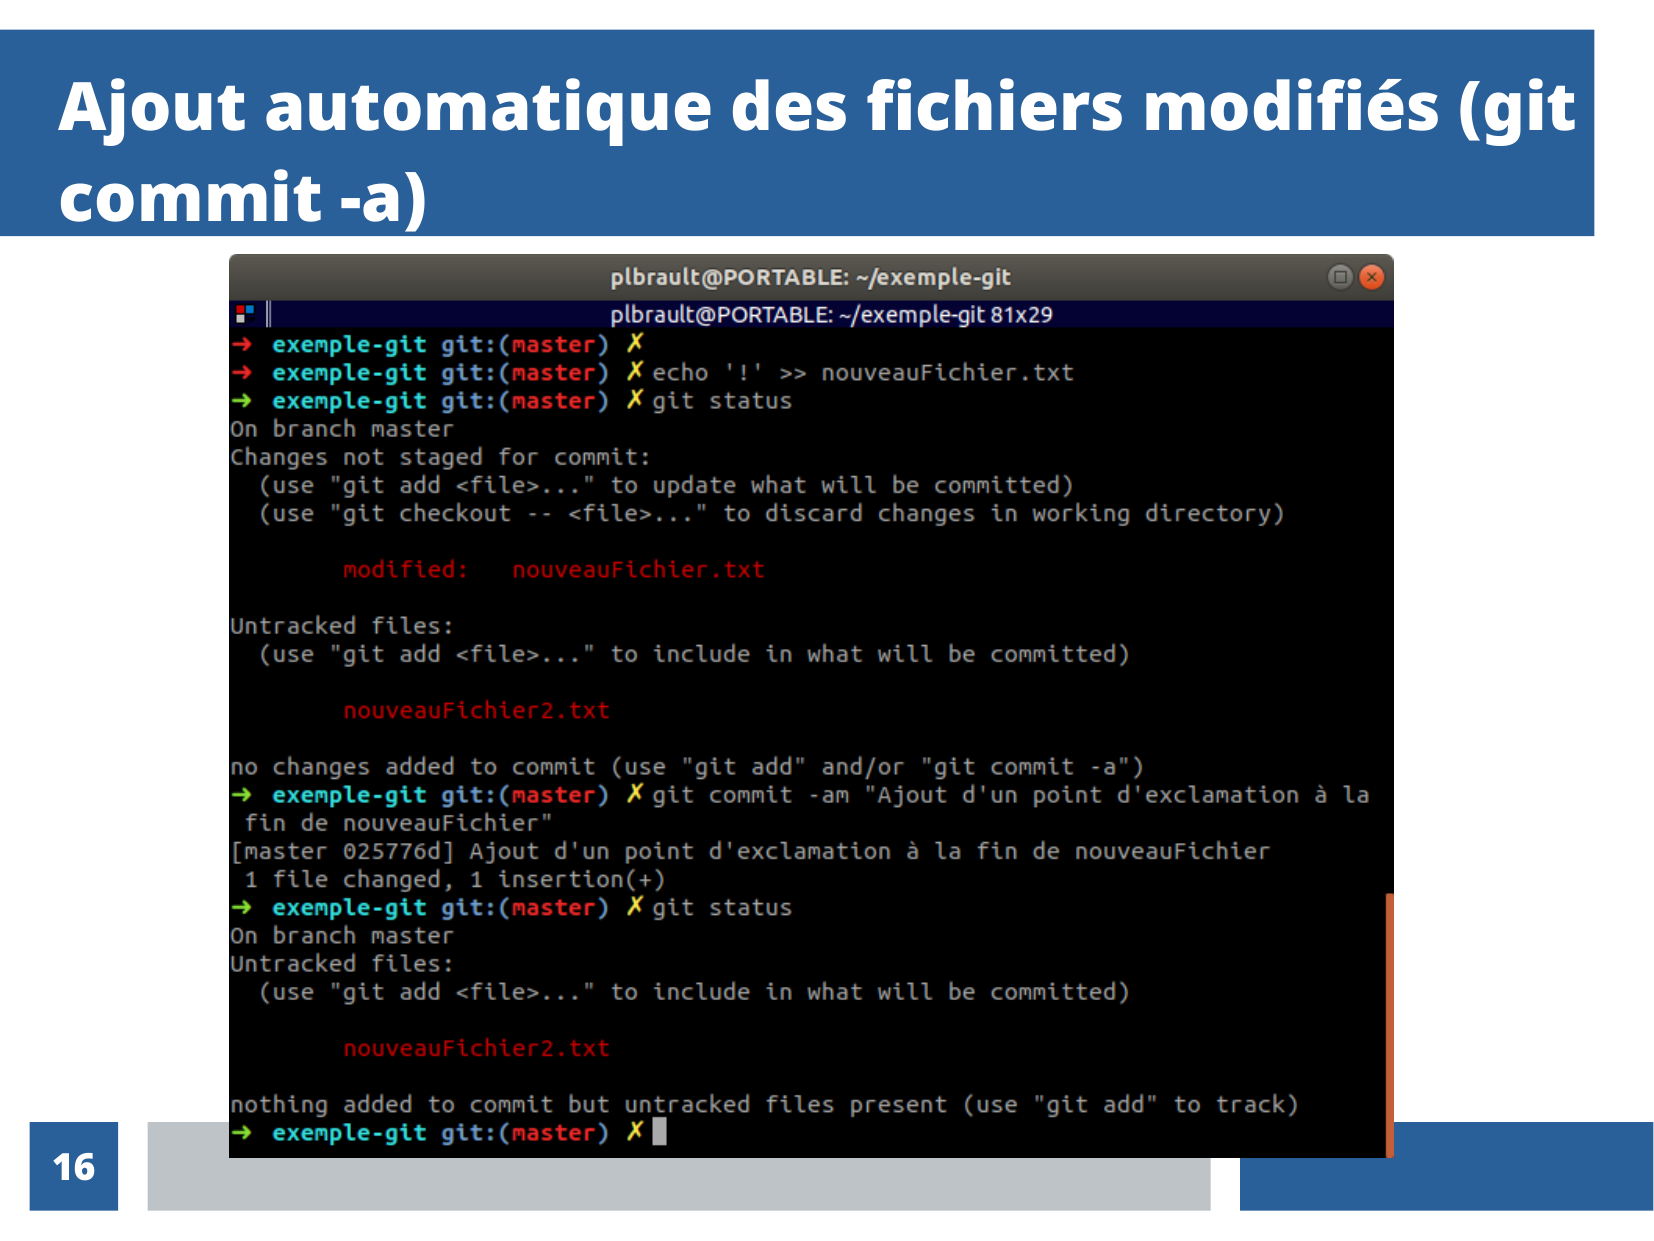

# Ajout automatique des fichiers modifiés (git commit -a)
16